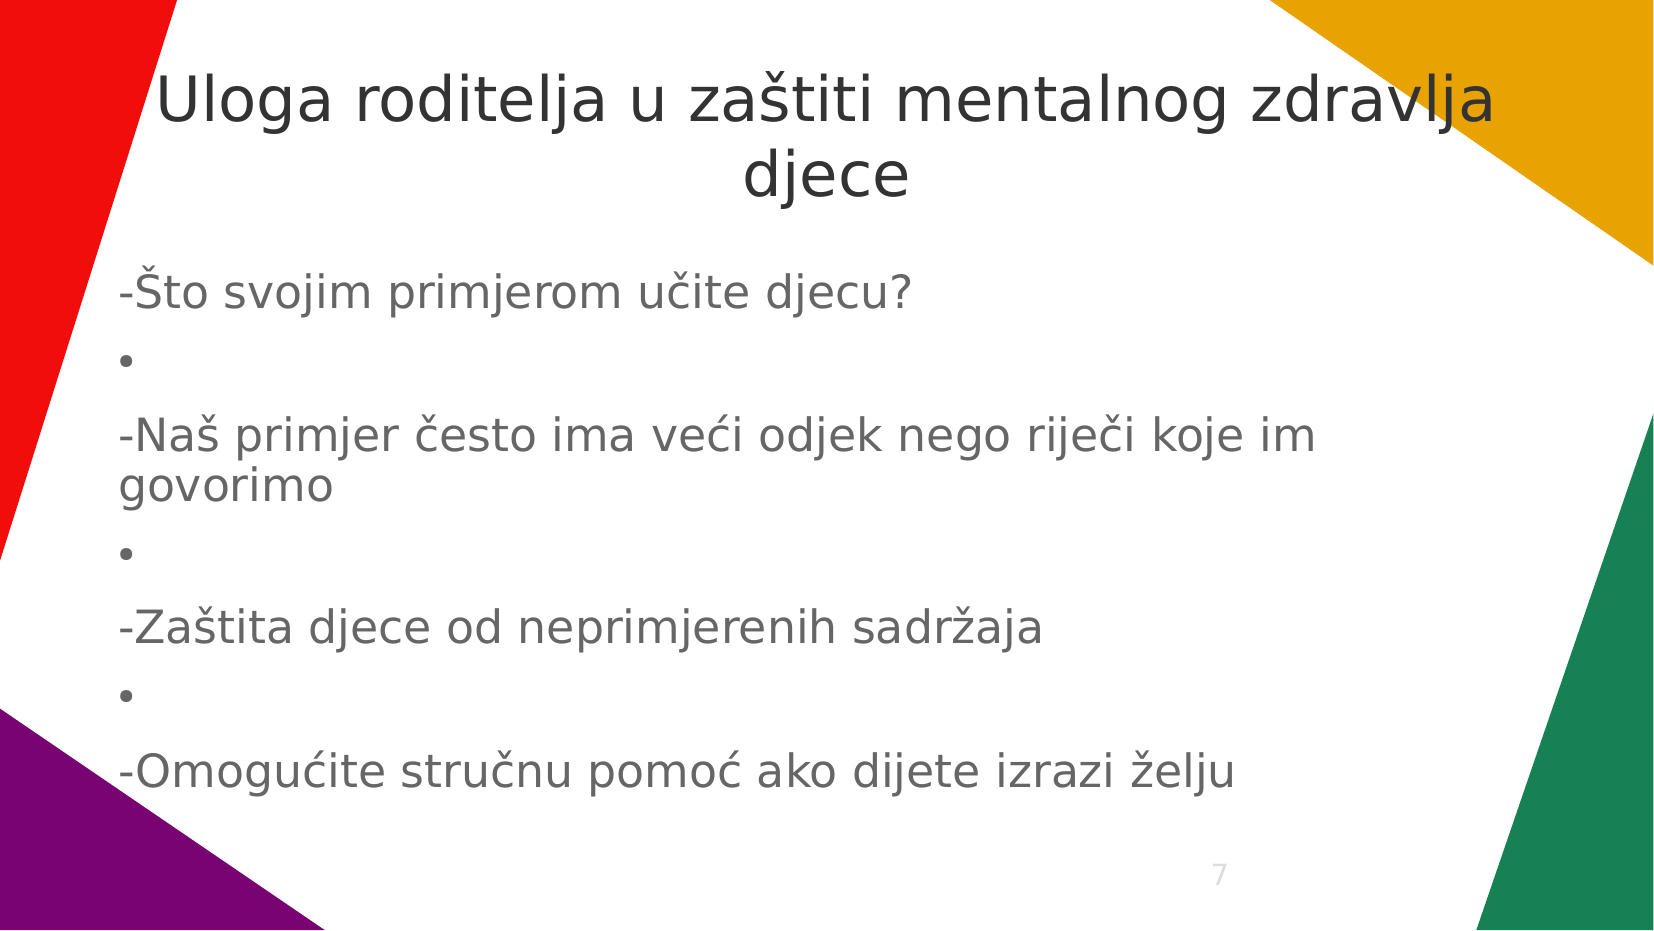

# Uloga roditelja u zaštiti mentalnog zdravlja djece
-Što svojim primjerom učite djecu?
-Naš primjer često ima veći odjek nego riječi koje im govorimo
-Zaštita djece od neprimjerenih sadržaja
-Omogućite stručnu pomoć ako dijete izrazi želju